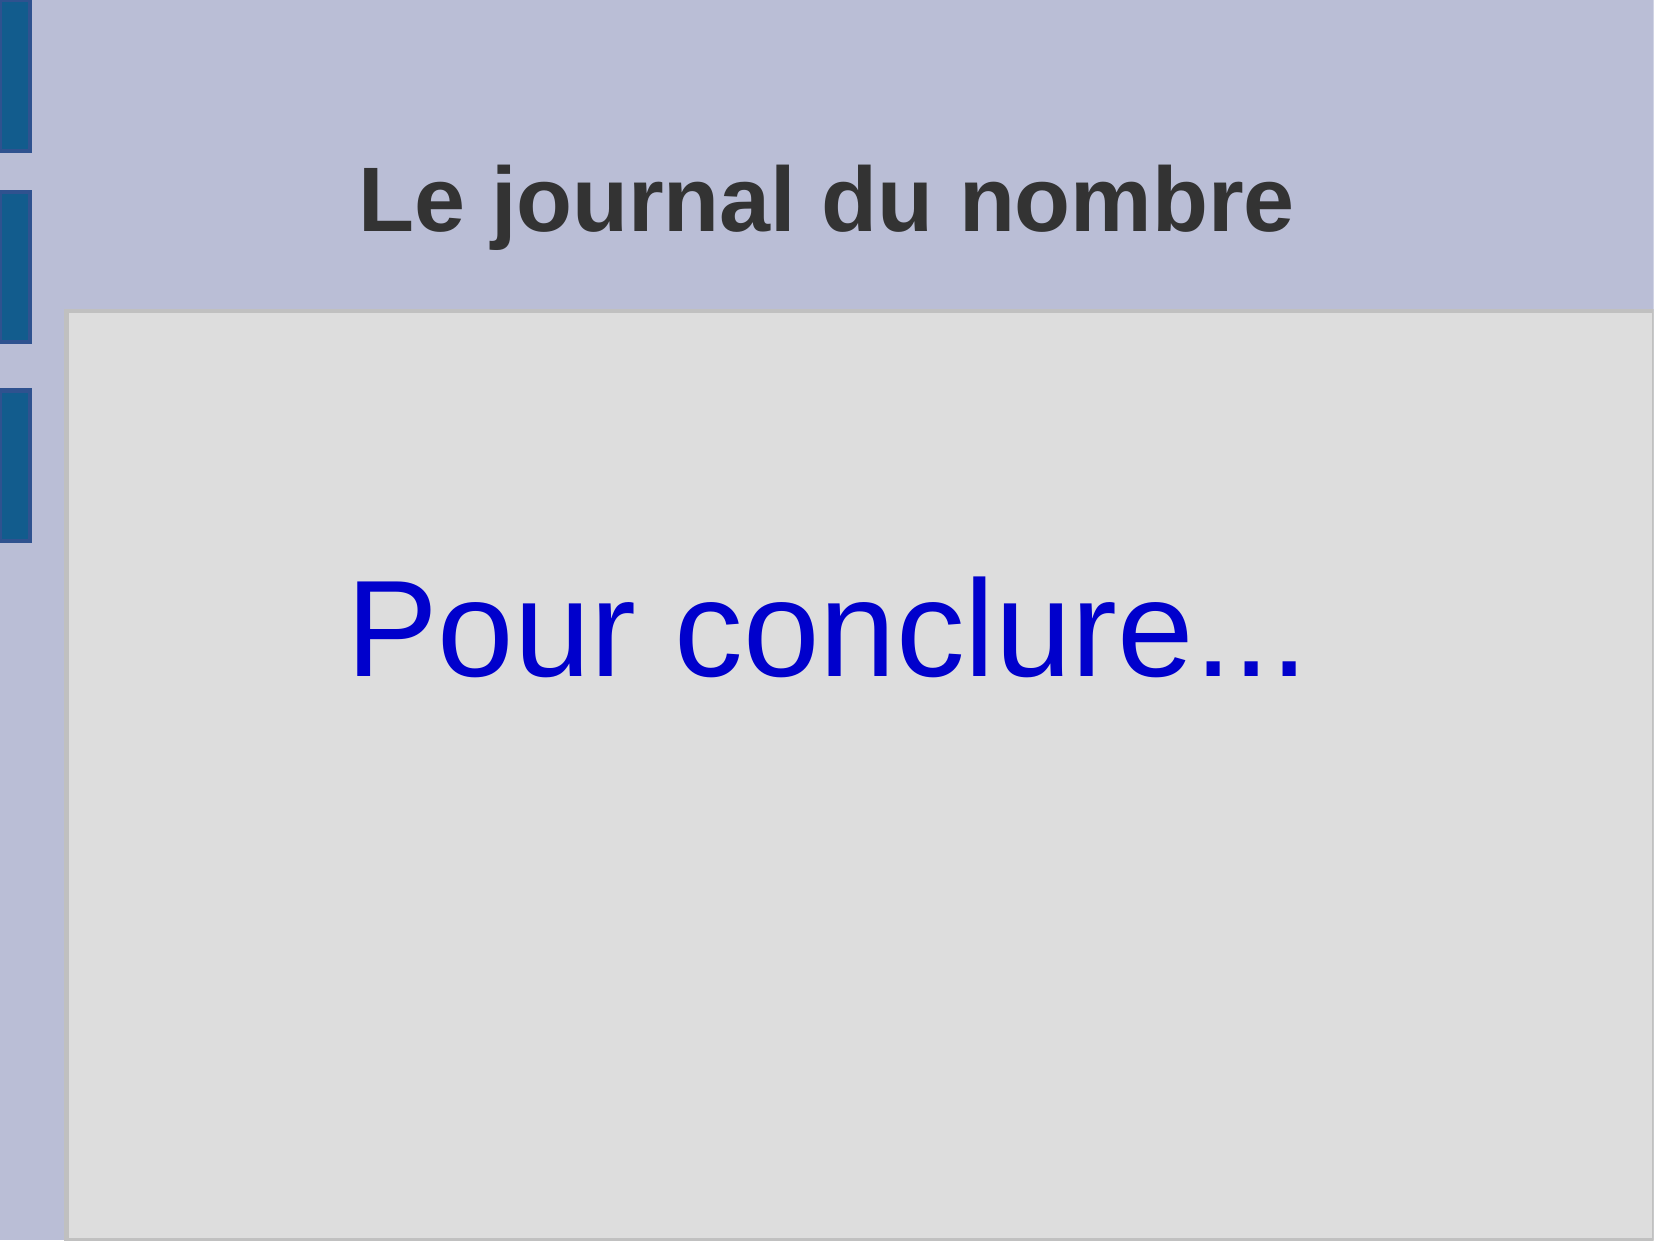

# Le journal du nombre
Pour conclure...